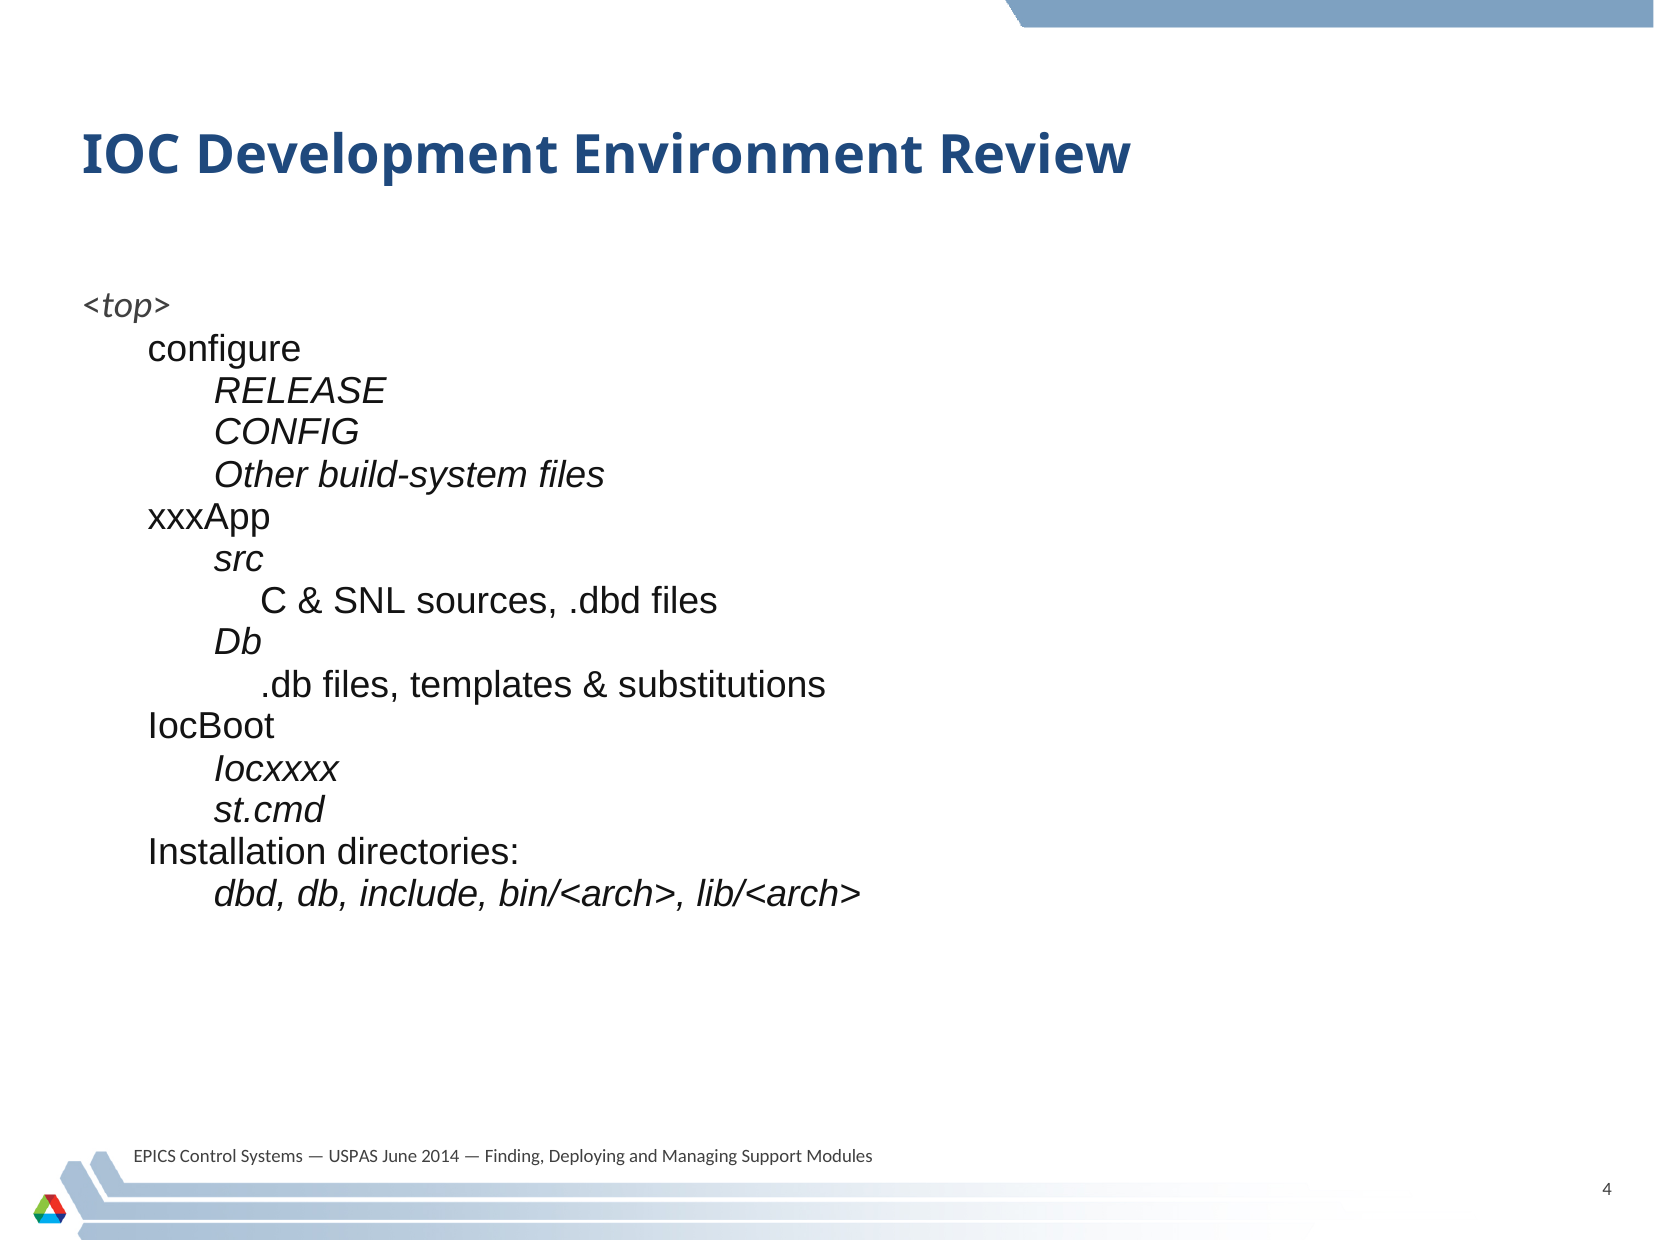

# IOC Development Environment Review
<top>
configure
RELEASE
CONFIG
Other build-system files
xxxApp
src
C & SNL sources, .dbd files
Db
.db files, templates & substitutions
IocBoot
Iocxxxx
st.cmd
Installation directories:
dbd, db, include, bin/<arch>, lib/<arch>
EPICS Control Systems — USPAS June 2014 — Finding, Deploying and Managing Support Modules
4